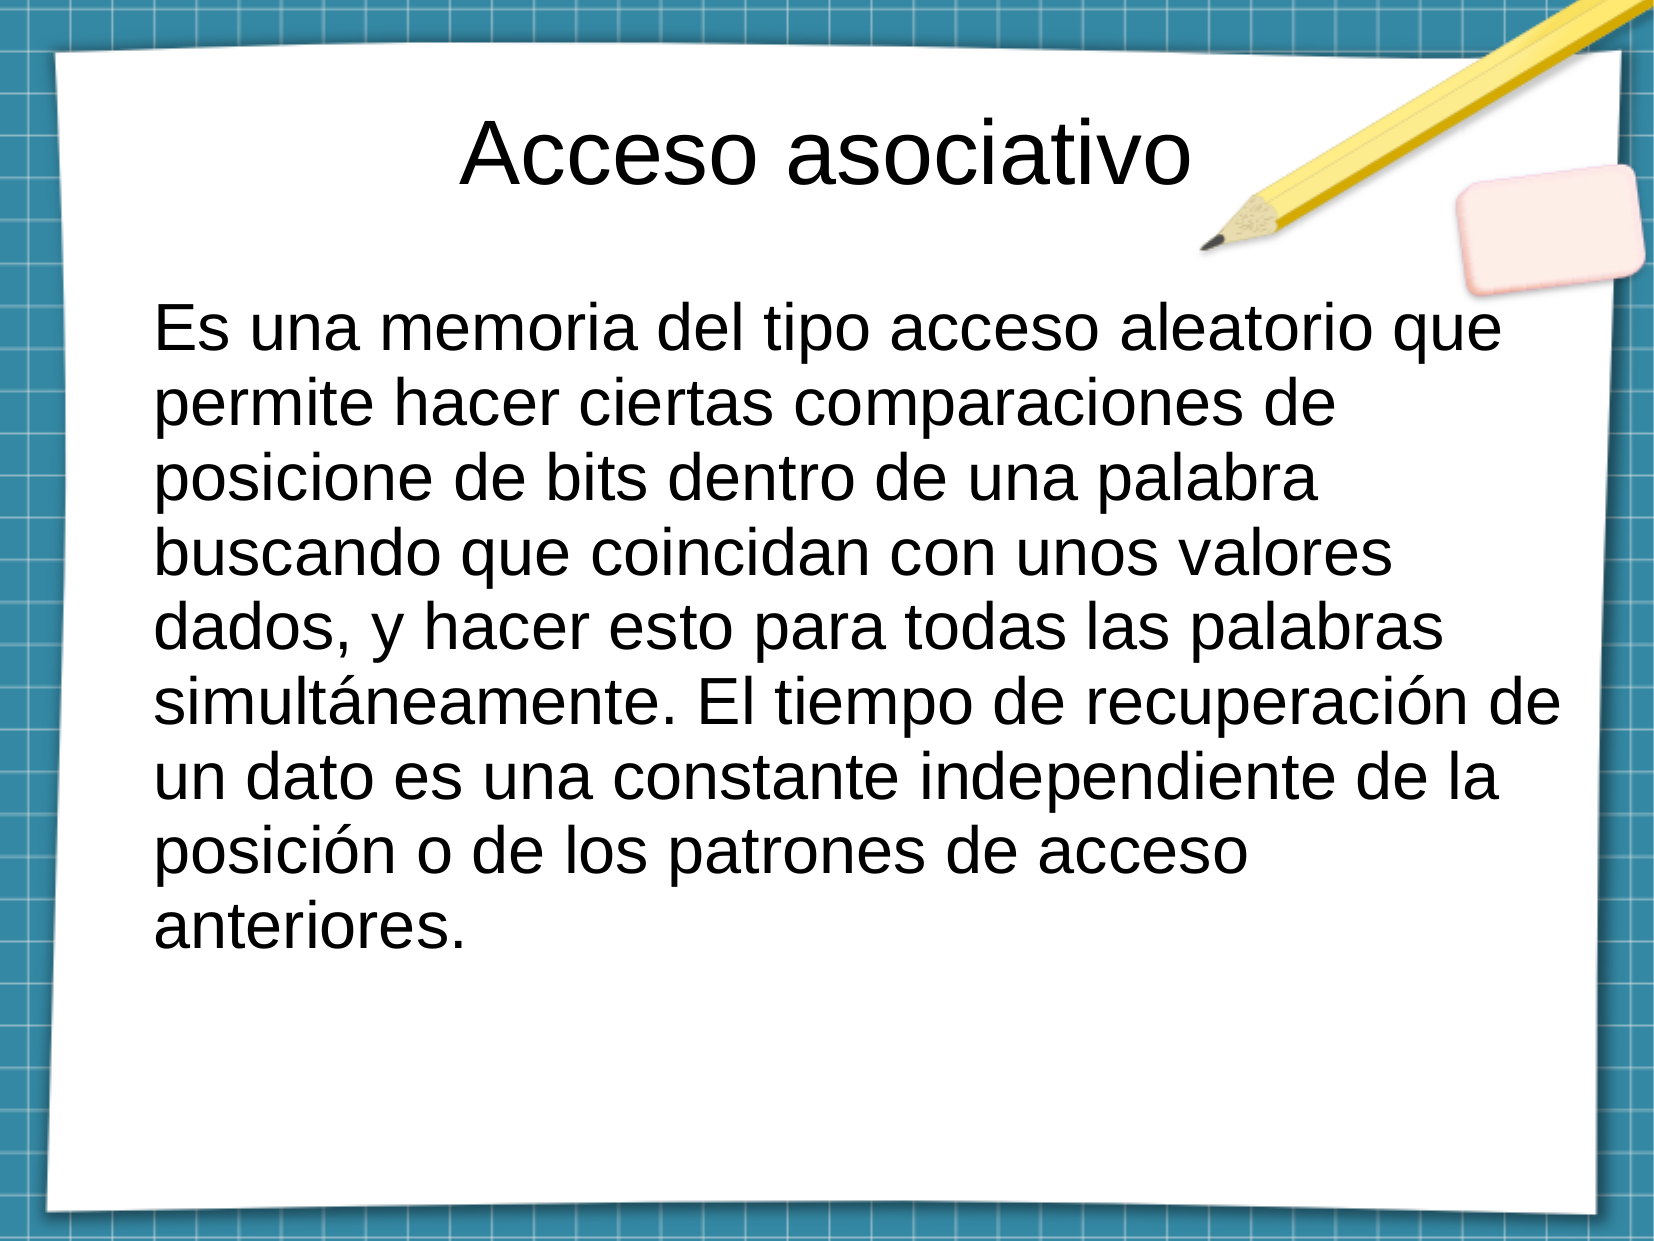

# Acceso asociativo
Es una memoria del tipo acceso aleatorio que permite hacer ciertas comparaciones de posicione de bits dentro de una palabra buscando que coincidan con unos valores dados, y hacer esto para todas las palabras simultáneamente. El tiempo de recuperación de un dato es una constante independiente de la posición o de los patrones de acceso anteriores.